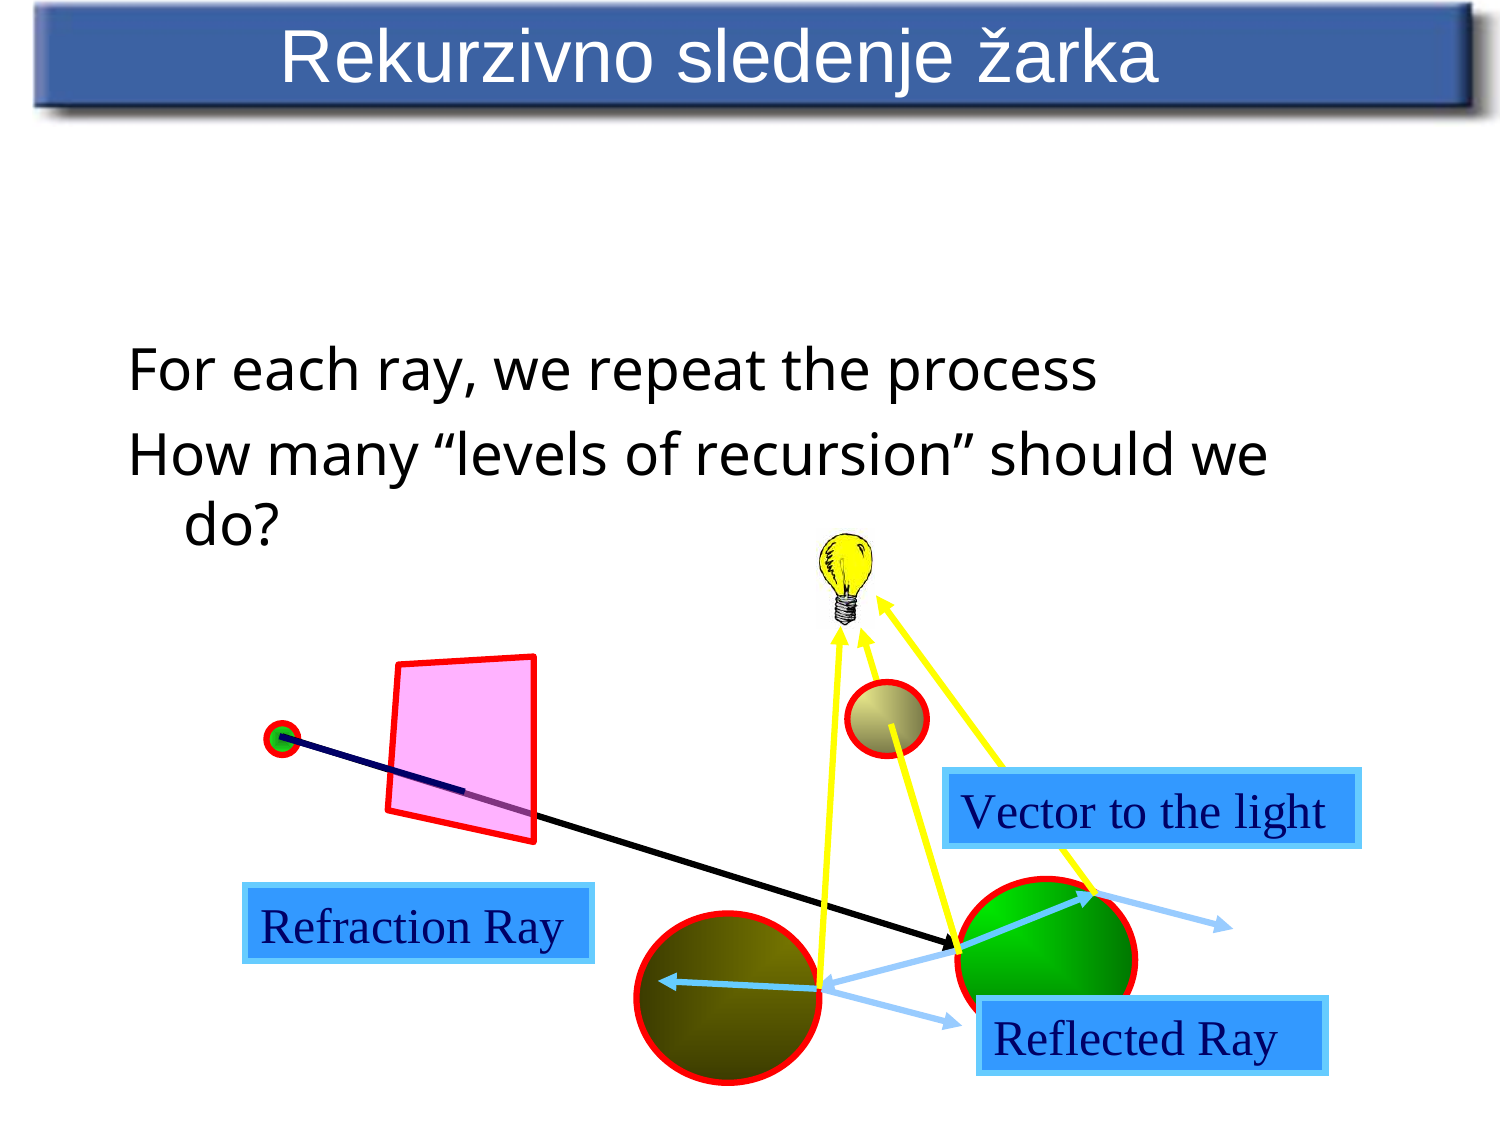

Rekurzivno sledenje žarka
For each ray, we repeat the process
How many “levels of recursion” should we do?
Vector to the light
Refraction Ray
Reflected Ray